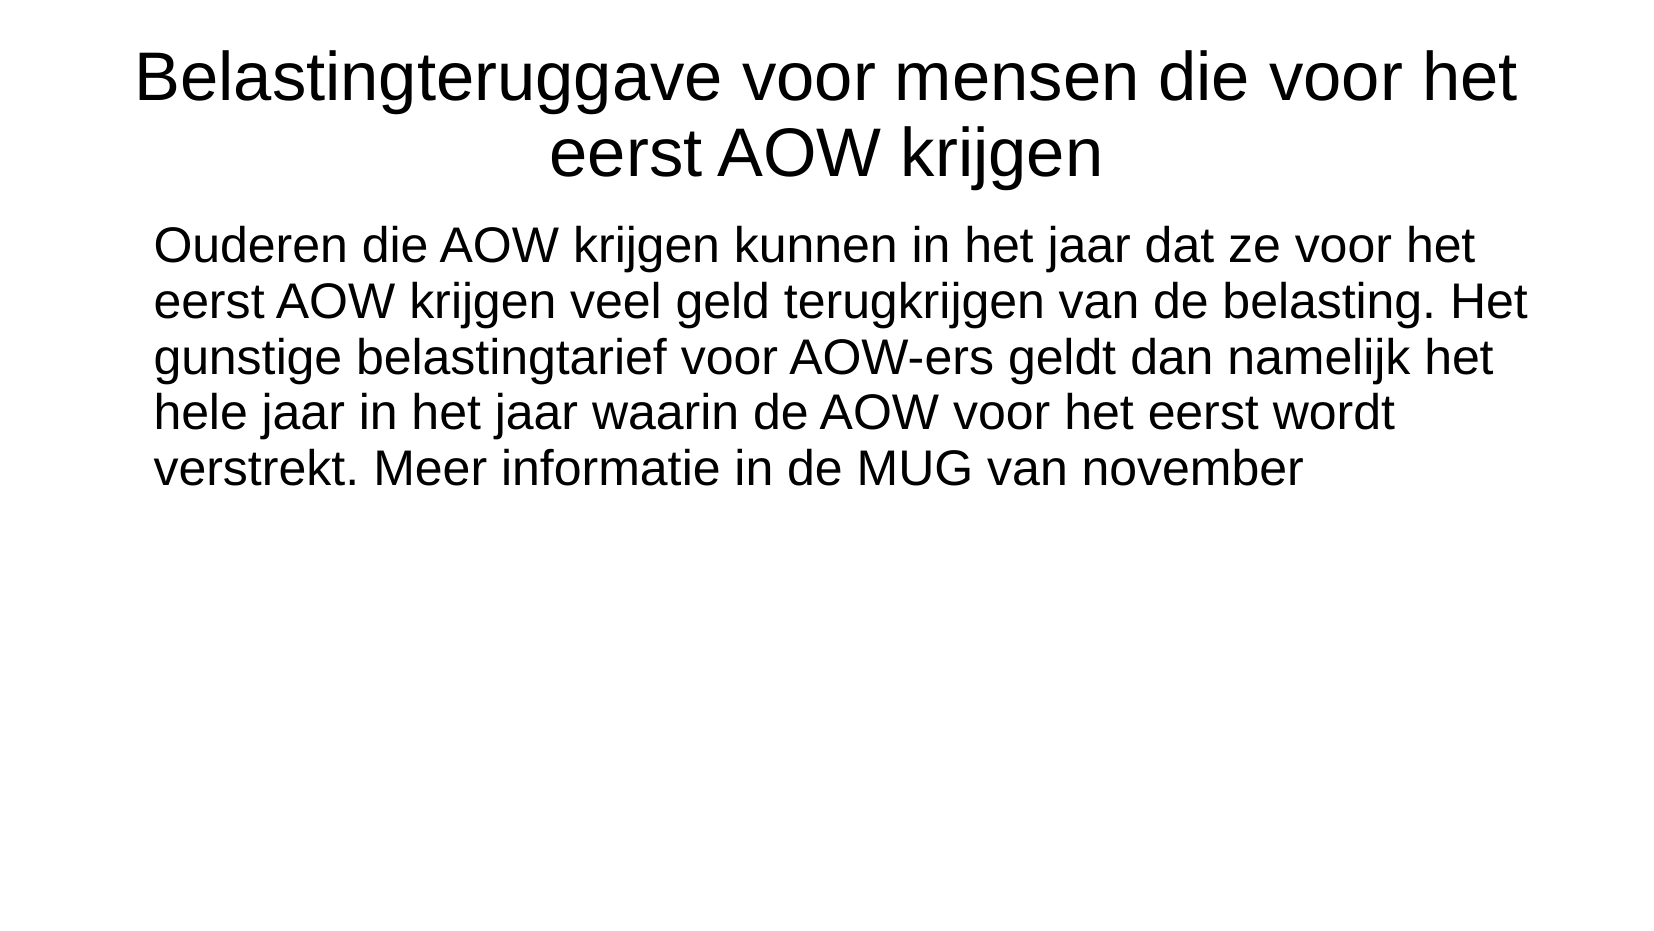

# Belastingteruggave voor mensen die voor het eerst AOW krijgen
Ouderen die AOW krijgen kunnen in het jaar dat ze voor het eerst AOW krijgen veel geld terugkrijgen van de belasting. Het gunstige belastingtarief voor AOW-ers geldt dan namelijk het hele jaar in het jaar waarin de AOW voor het eerst wordt verstrekt. Meer informatie in de MUG van november